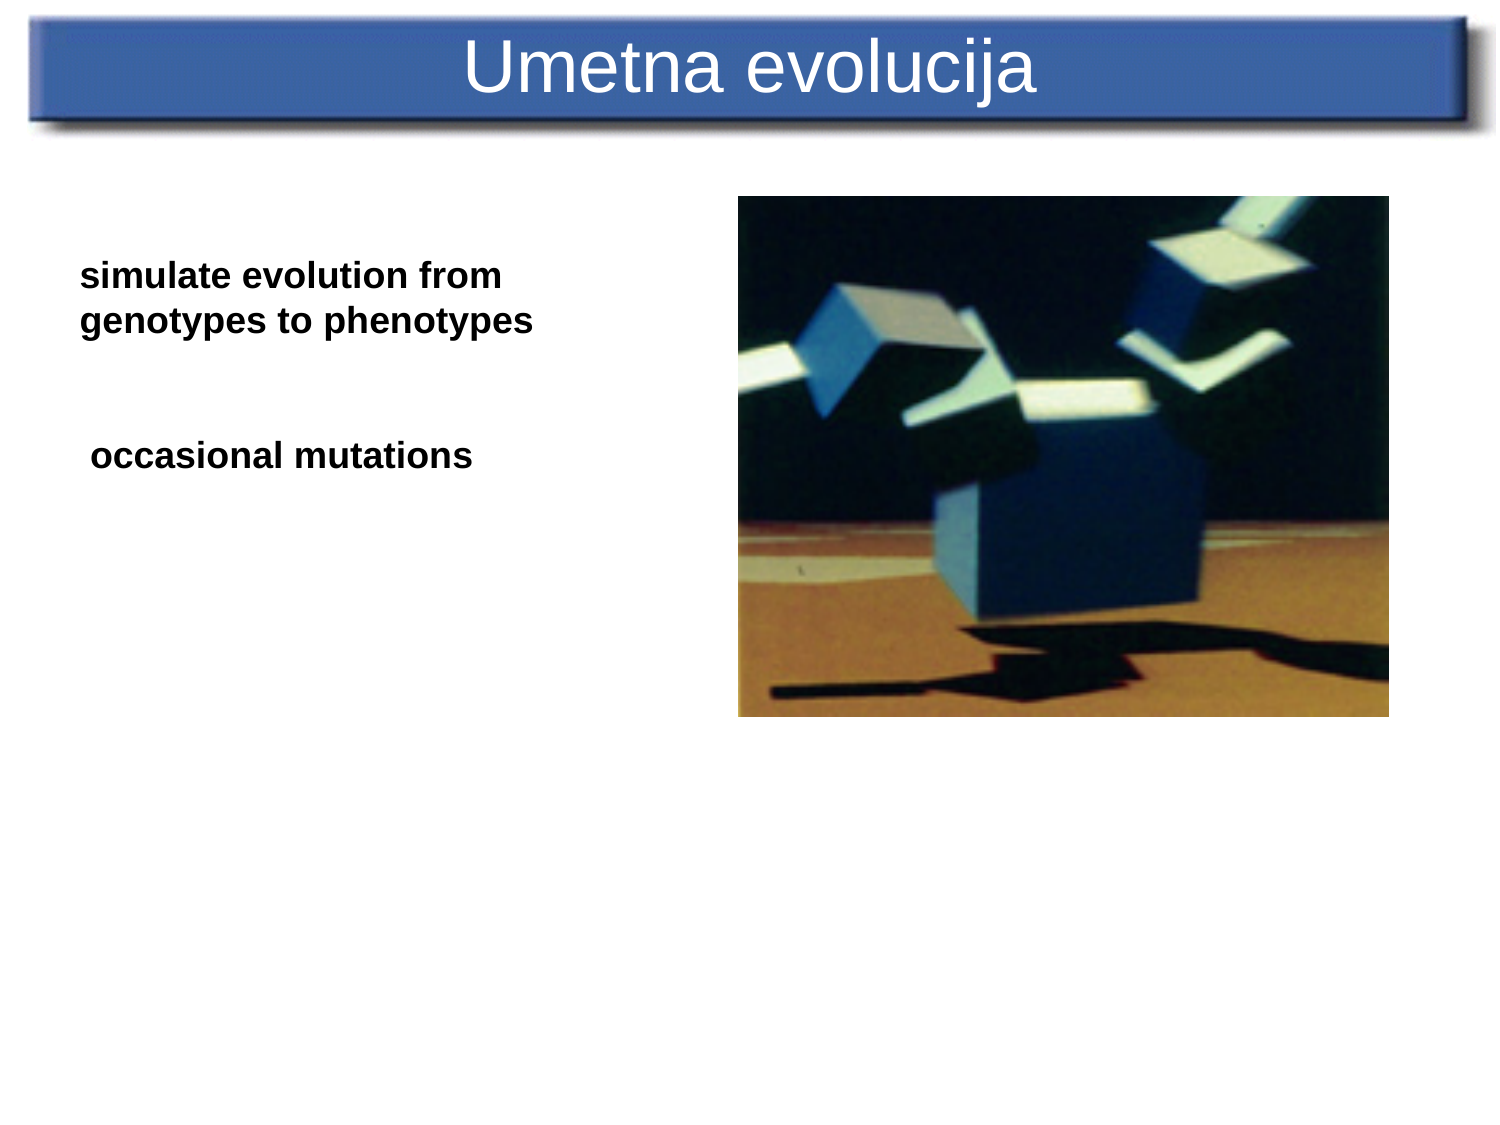

# Umetna evolucija
simulate evolution from genotypes to phenotypes
 occasional mutations